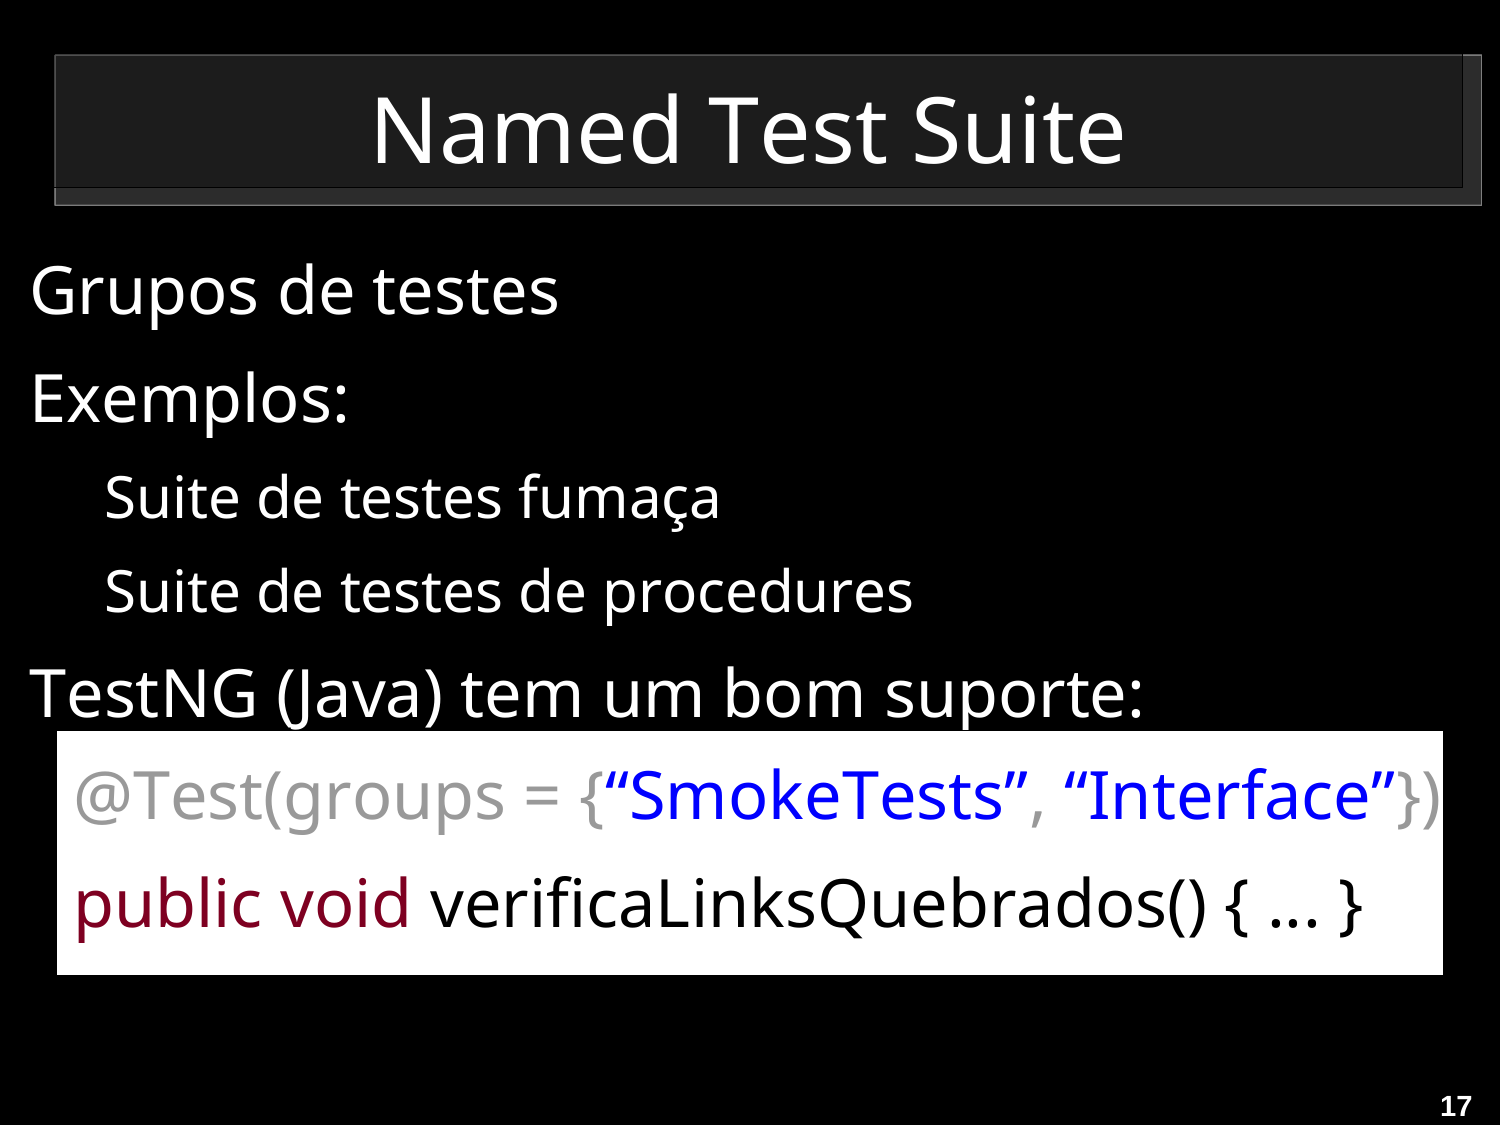

# Named Test Suite
Grupos de testes
Exemplos:
Suite de testes fumaça
Suite de testes de procedures
TestNG (Java) tem um bom suporte:
@Test(groups = {“SmokeTests”, “Interface”})
public void verificaLinksQuebrados() { ... }
17